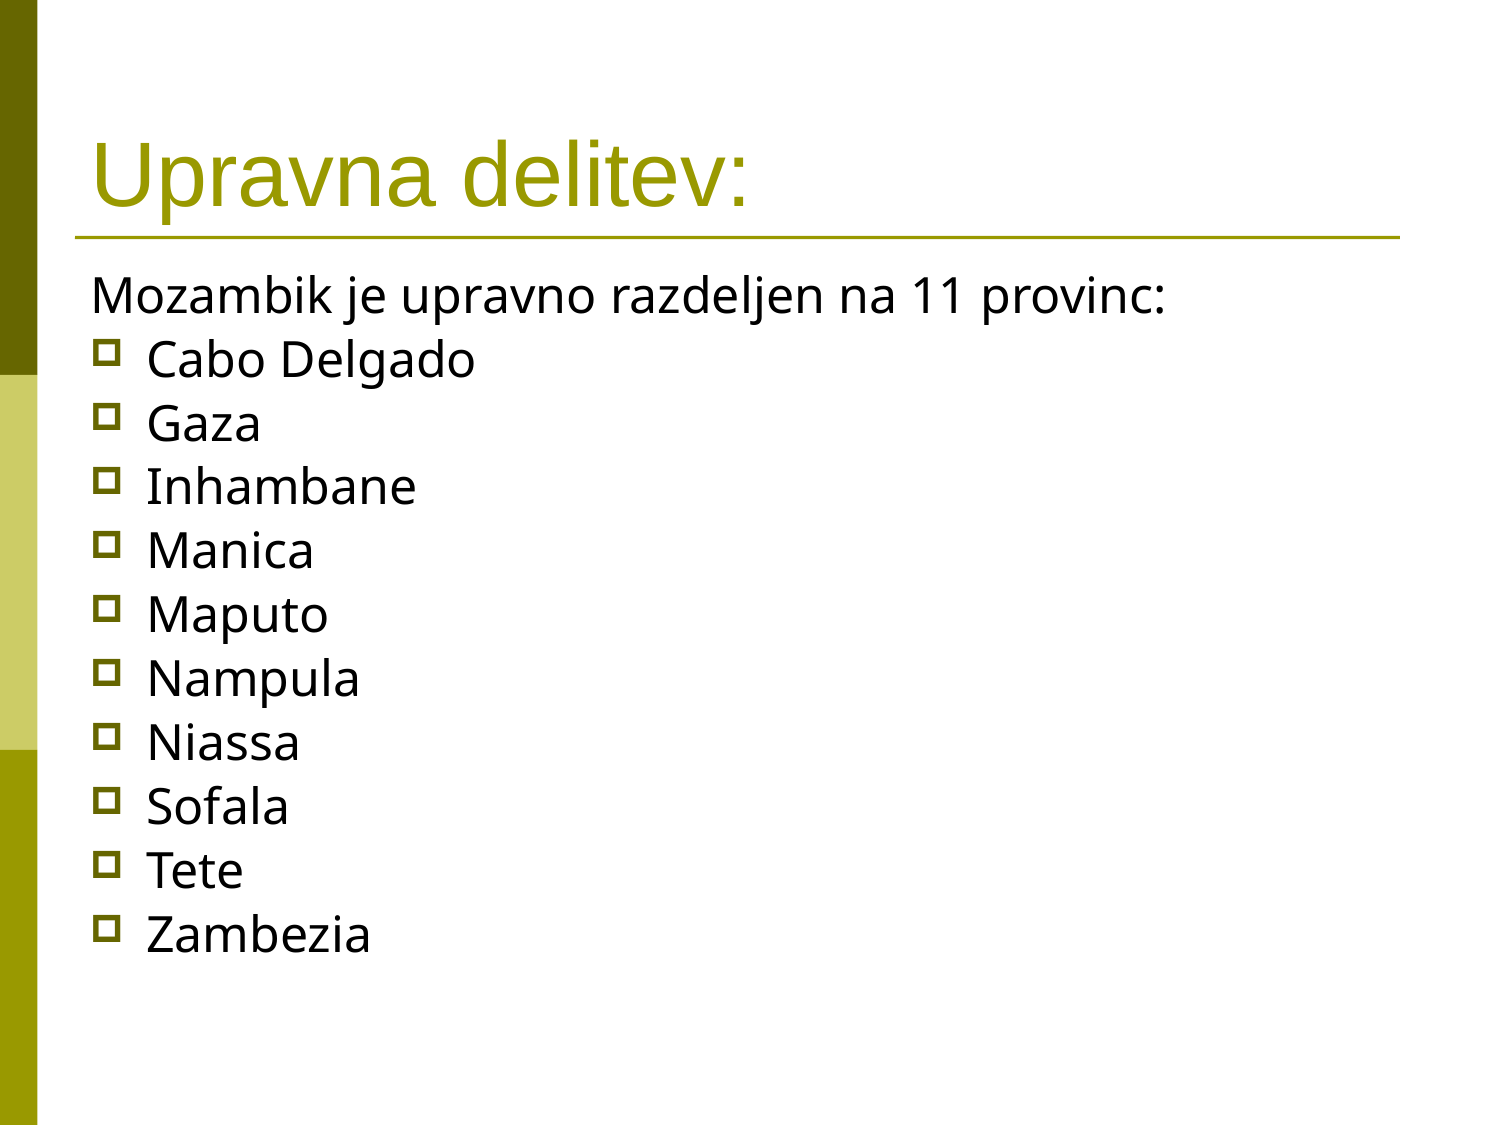

# Upravna delitev:
Mozambik je upravno razdeljen na 11 provinc:
Cabo Delgado
Gaza
Inhambane
Manica
Maputo
Nampula
Niassa
Sofala
Tete
Zambezia